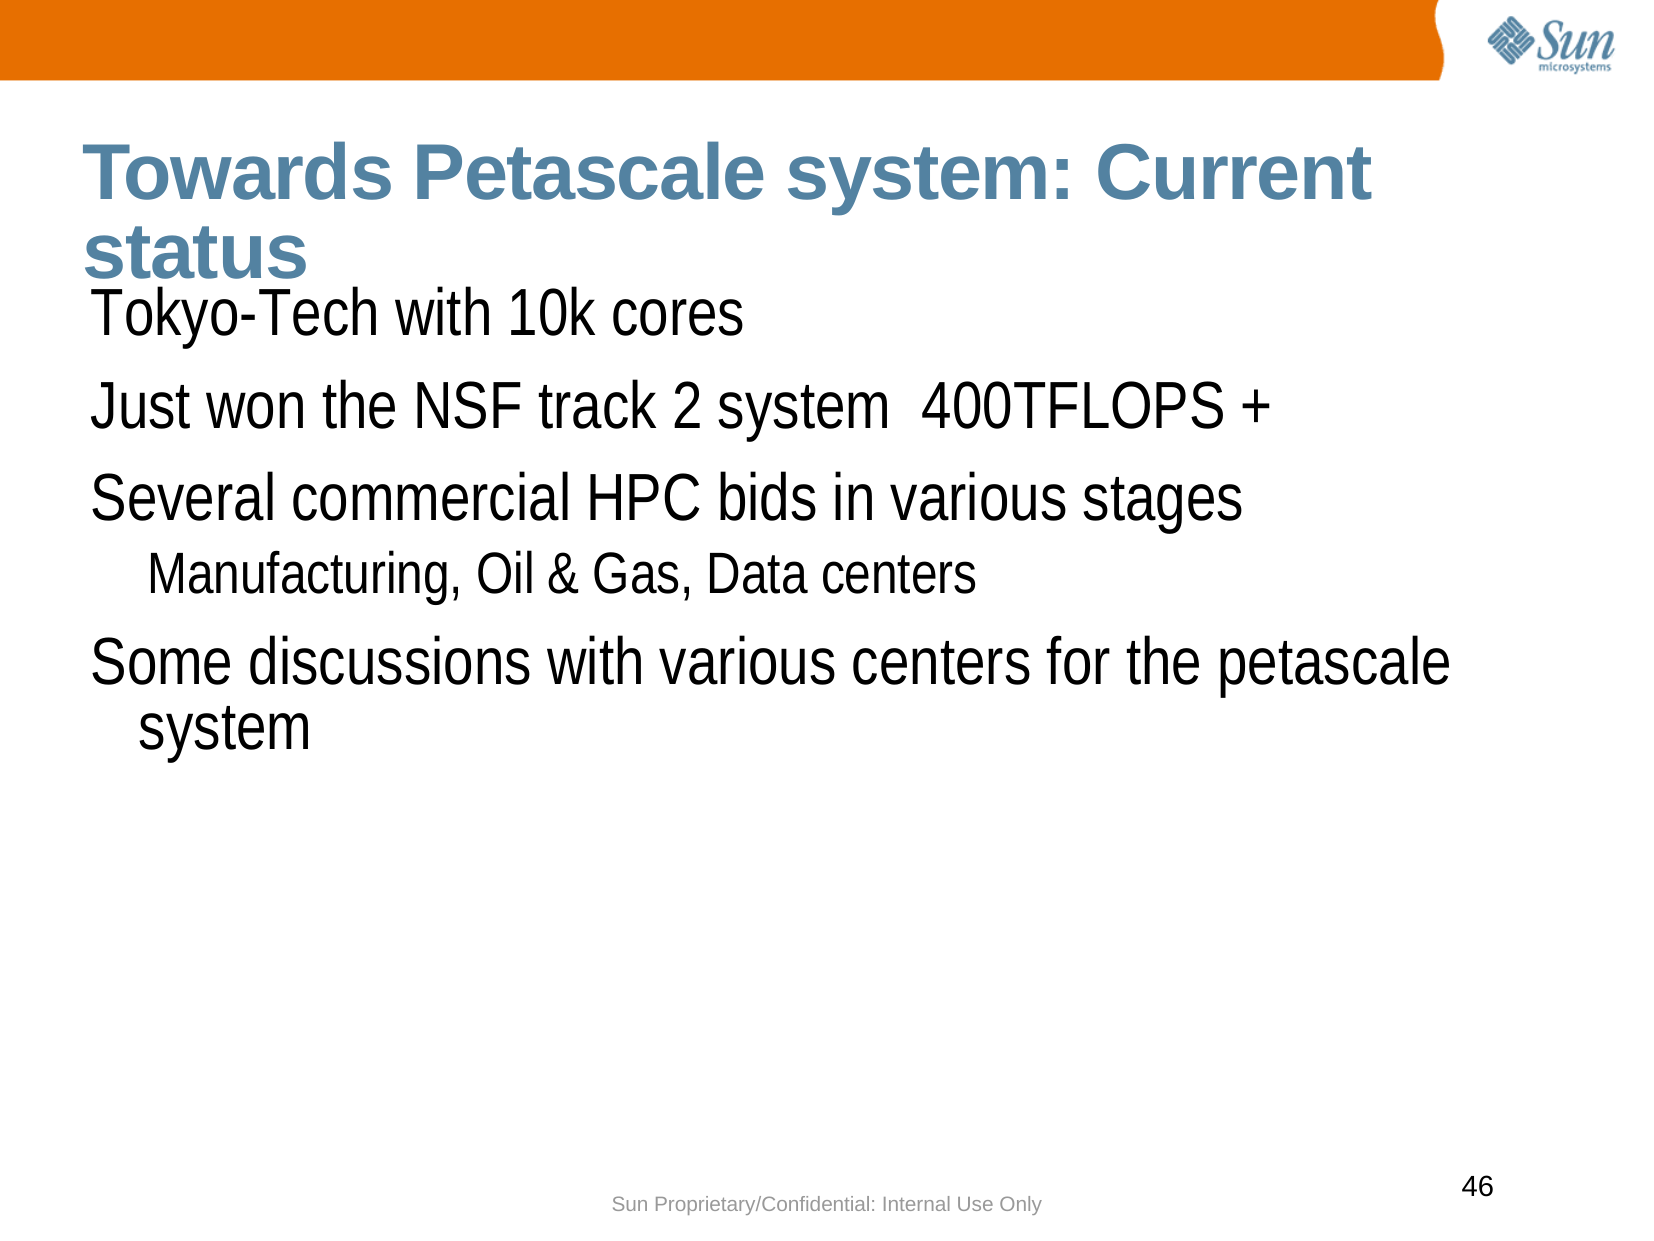

# Towards Petascale system: Current status
Tokyo-Tech with 10k cores
Just won the NSF track 2 system 400TFLOPS +
Several commercial HPC bids in various stages
Manufacturing, Oil & Gas, Data centers
Some discussions with various centers for the petascale system